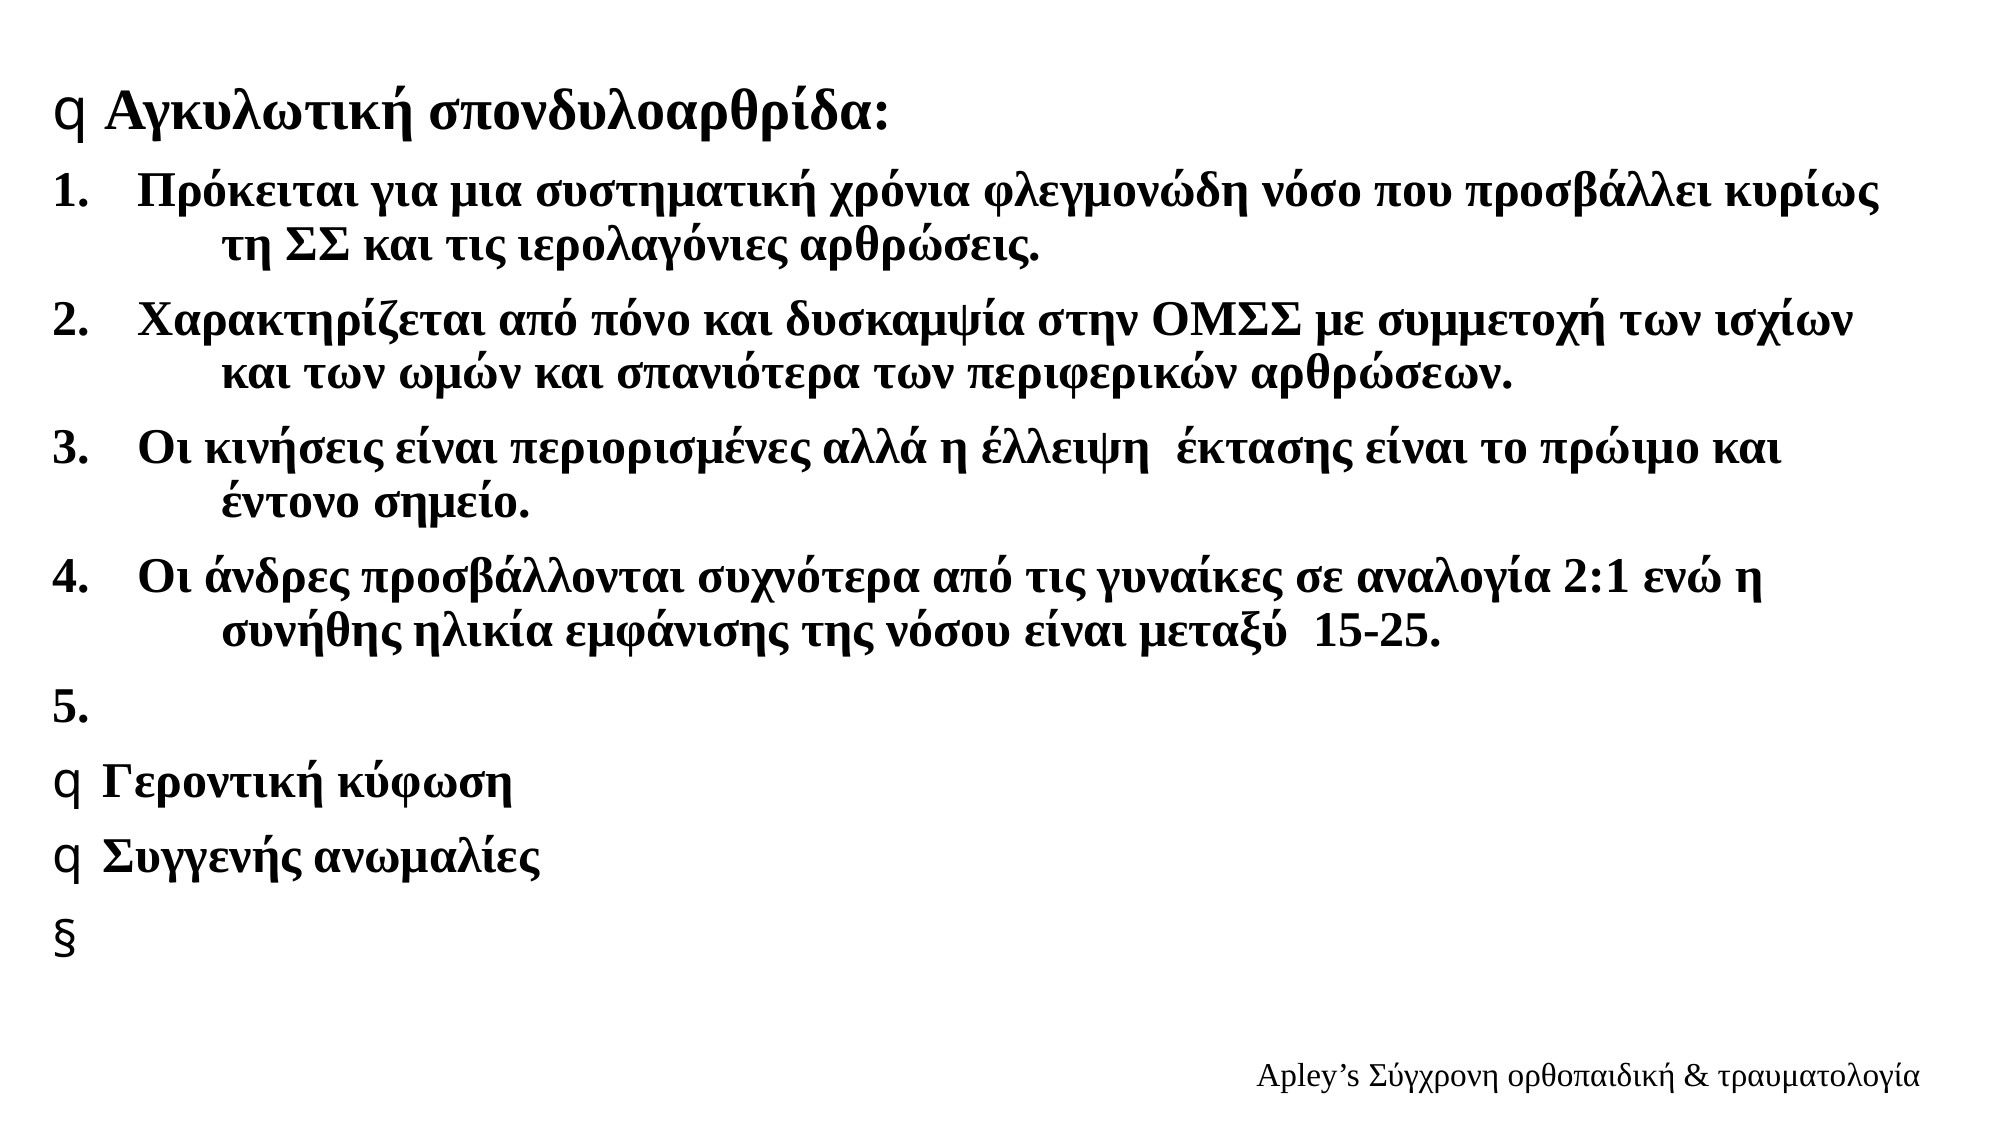

# Αγκυλωτική σπονδυλοαρθρίδα:
Πρόκειται για μια συστηματική χρόνια φλεγμονώδη νόσο που προσβάλλει κυρίως τη ΣΣ και τις ιερολαγόνιες αρθρώσεις.
Χαρακτηρίζεται από πόνο και δυσκαμψία στην ΟΜΣΣ με συμμετοχή των ισχίων και των ωμών και σπανιότερα των περιφερικών αρθρώσεων.
Οι κινήσεις είναι περιορισμένες αλλά η έλλειψη έκτασης είναι το πρώιμο και έντονο σημείο.
Οι άνδρες προσβάλλονται συχνότερα από τις γυναίκες σε αναλογία 2:1 ενώ η συνήθης ηλικία εμφάνισης της νόσου είναι μεταξύ 15-25.
 Γεροντική κύφωση
 Συγγενής ανωμαλίες
 Apley’s Σύγχρονη ορθοπαιδική & τραυματολογία